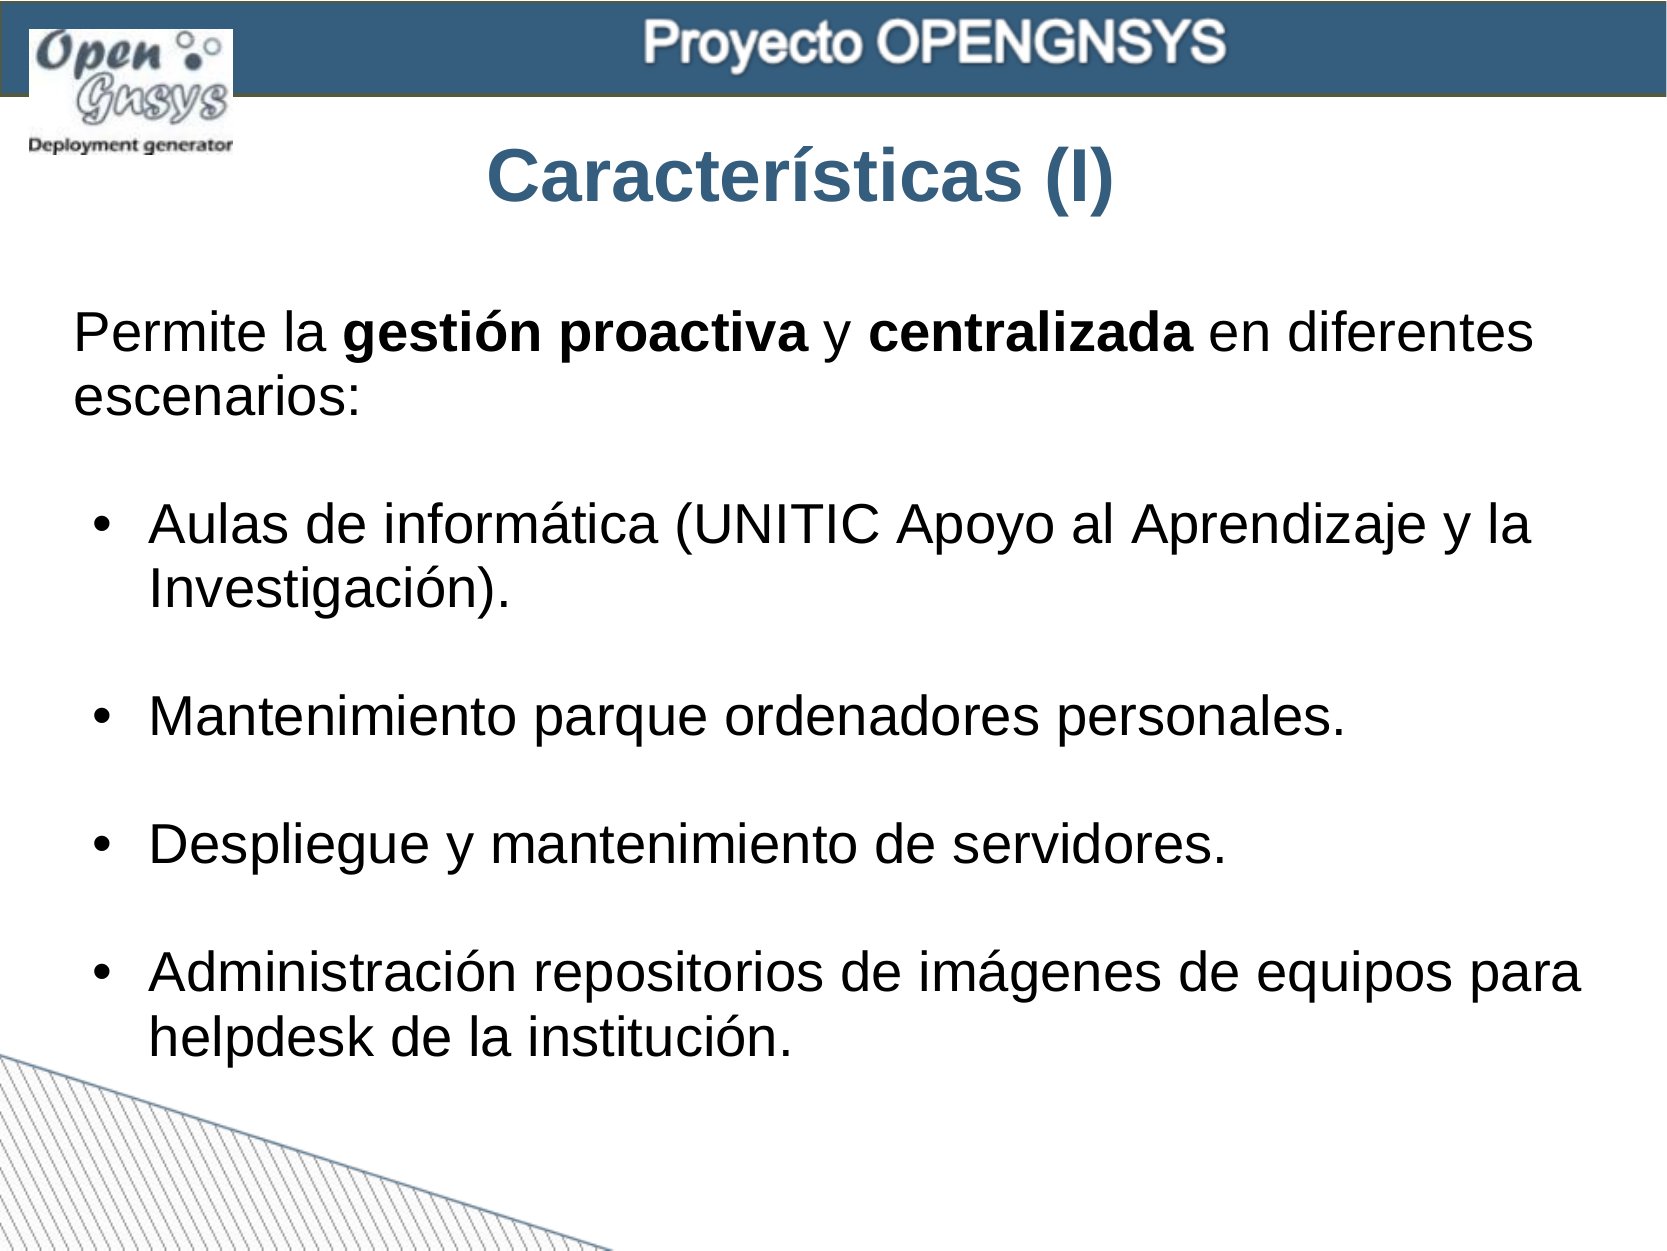

Características (I)
# Permite la gestión proactiva y centralizada en diferentes escenarios:
Aulas de informática (UNITIC Apoyo al Aprendizaje y la Investigación).
Mantenimiento parque ordenadores personales.
Despliegue y mantenimiento de servidores.
Administración repositorios de imágenes de equipos para helpdesk de la institución.